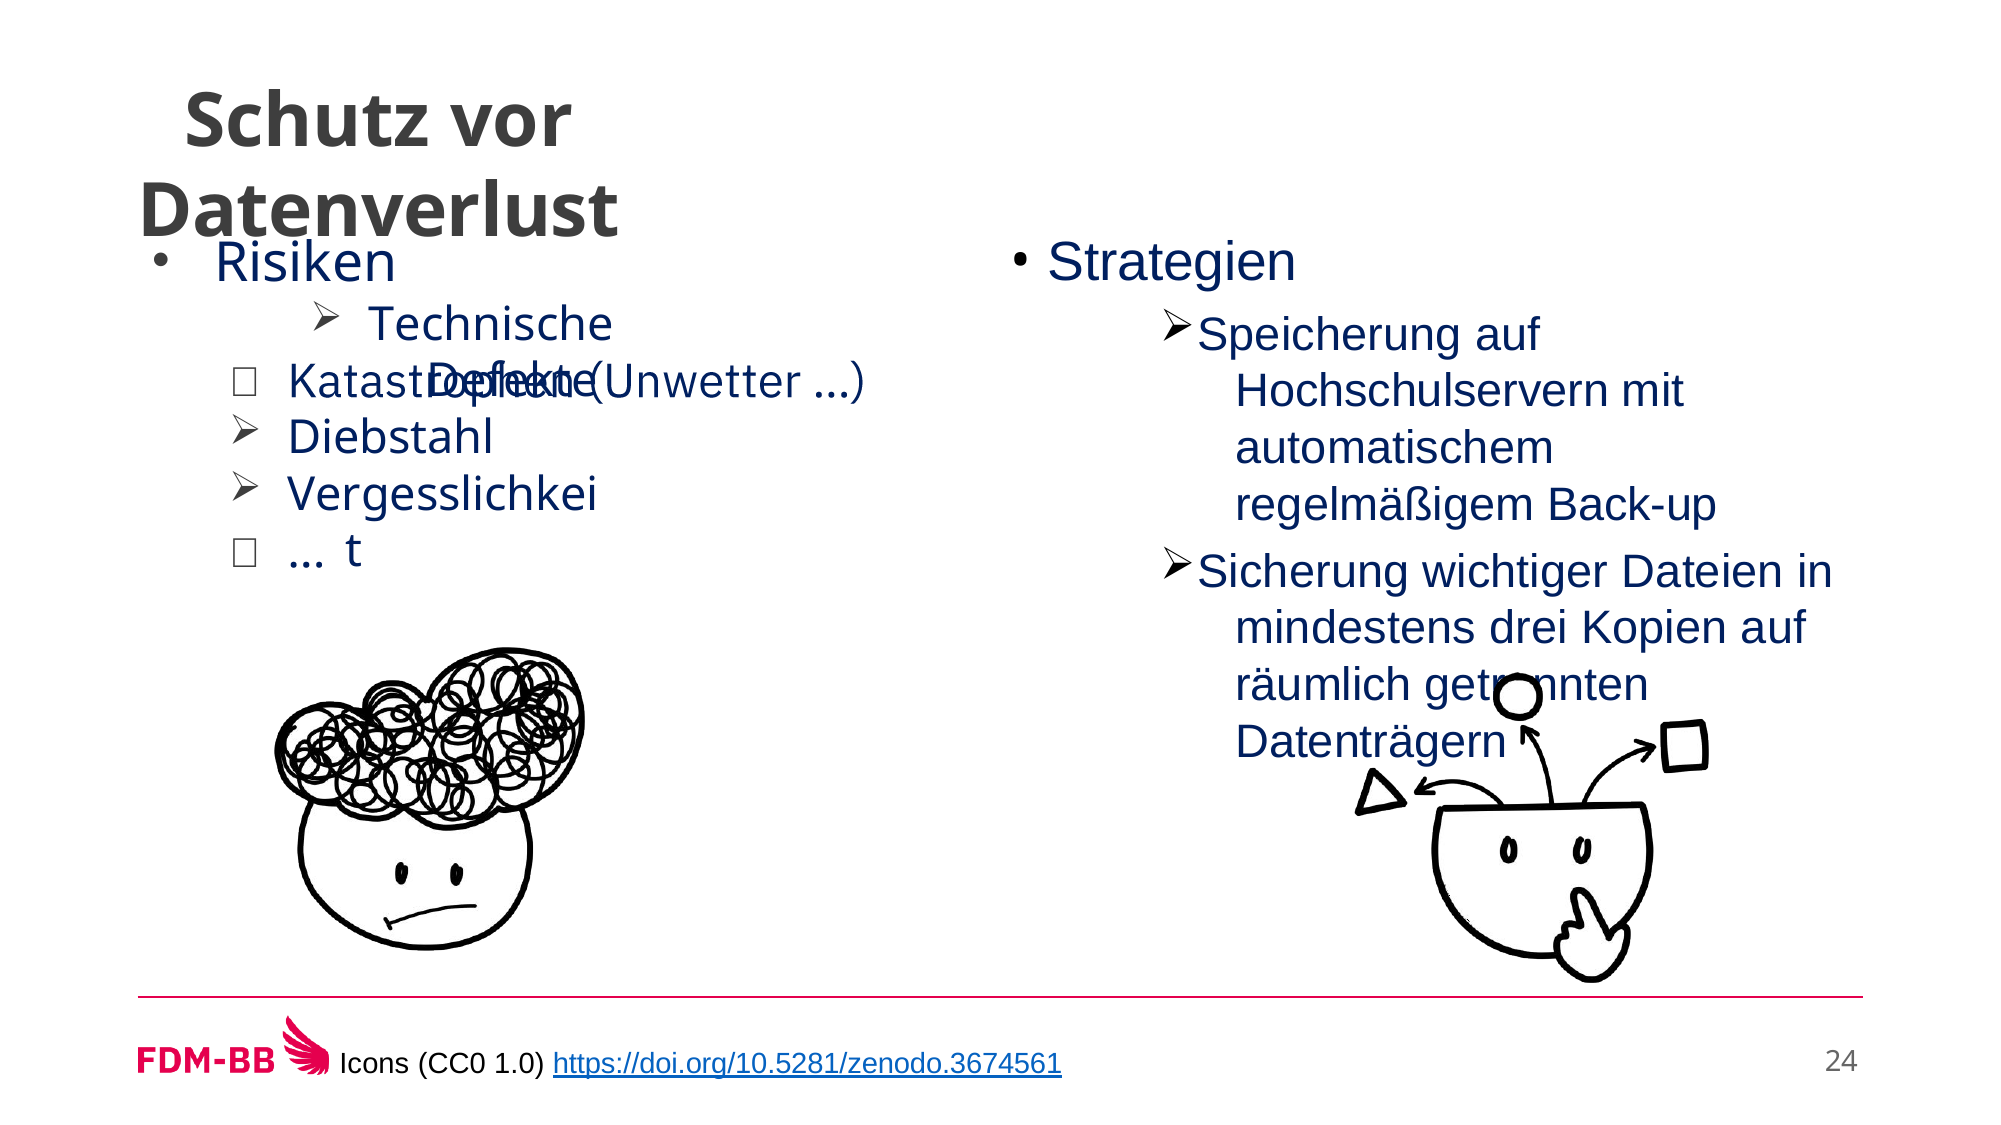

# Schutz vor Datenverlust
Strategien
Speicherung auf Hochschulservern mit automatischem regelmäßigem Back-up
Sicherung wichtiger Dateien in mindestens drei Kopien auf räumlich getrennten Datenträgern
Risiken
Technische Defekte

Diebstahl
Vergesslichkeit

24
Icons (CC0 1.0) https://doi.org/10.5281/zenodo.3674561